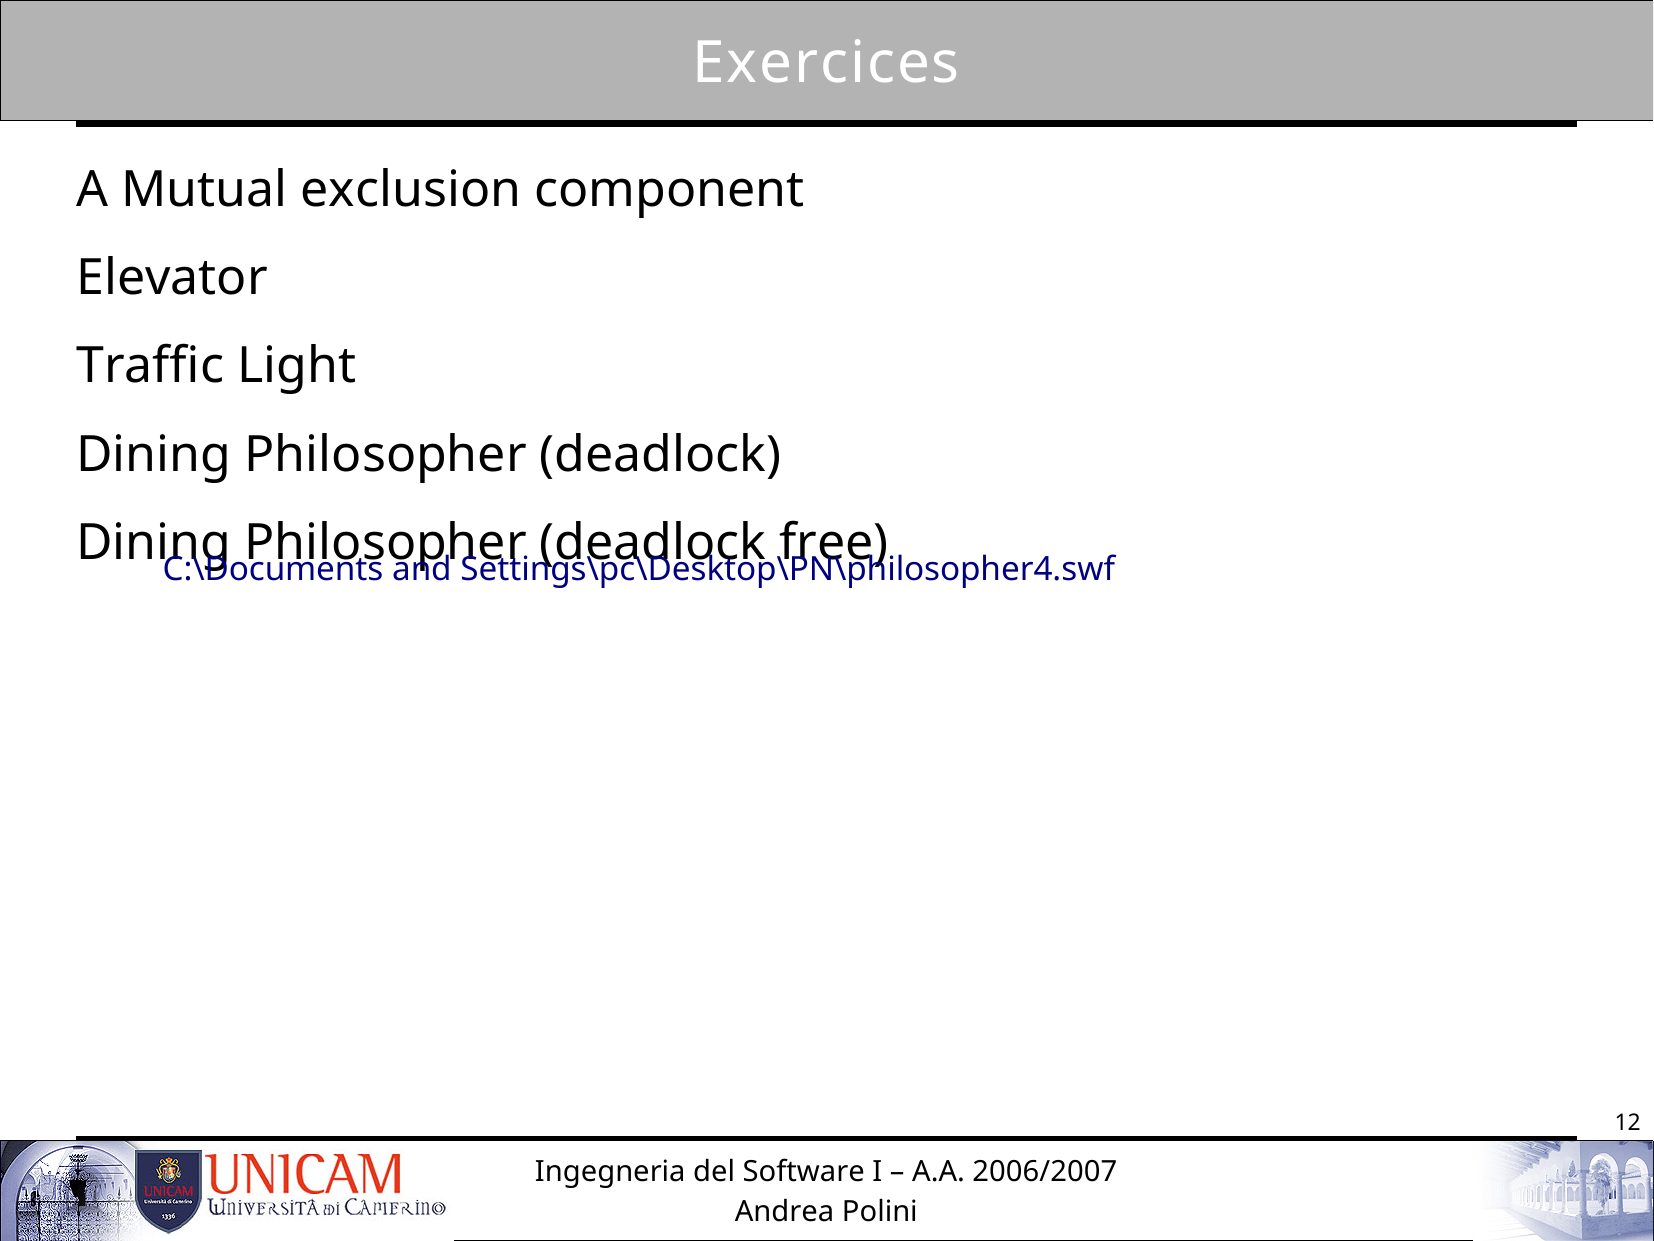

# Exercices
A Mutual exclusion component
Elevator
Traffic Light
Dining Philosopher (deadlock)
Dining Philosopher (deadlock free)
C:\Documents and Settings\pc\Desktop\PN\philosopher4.swf
12